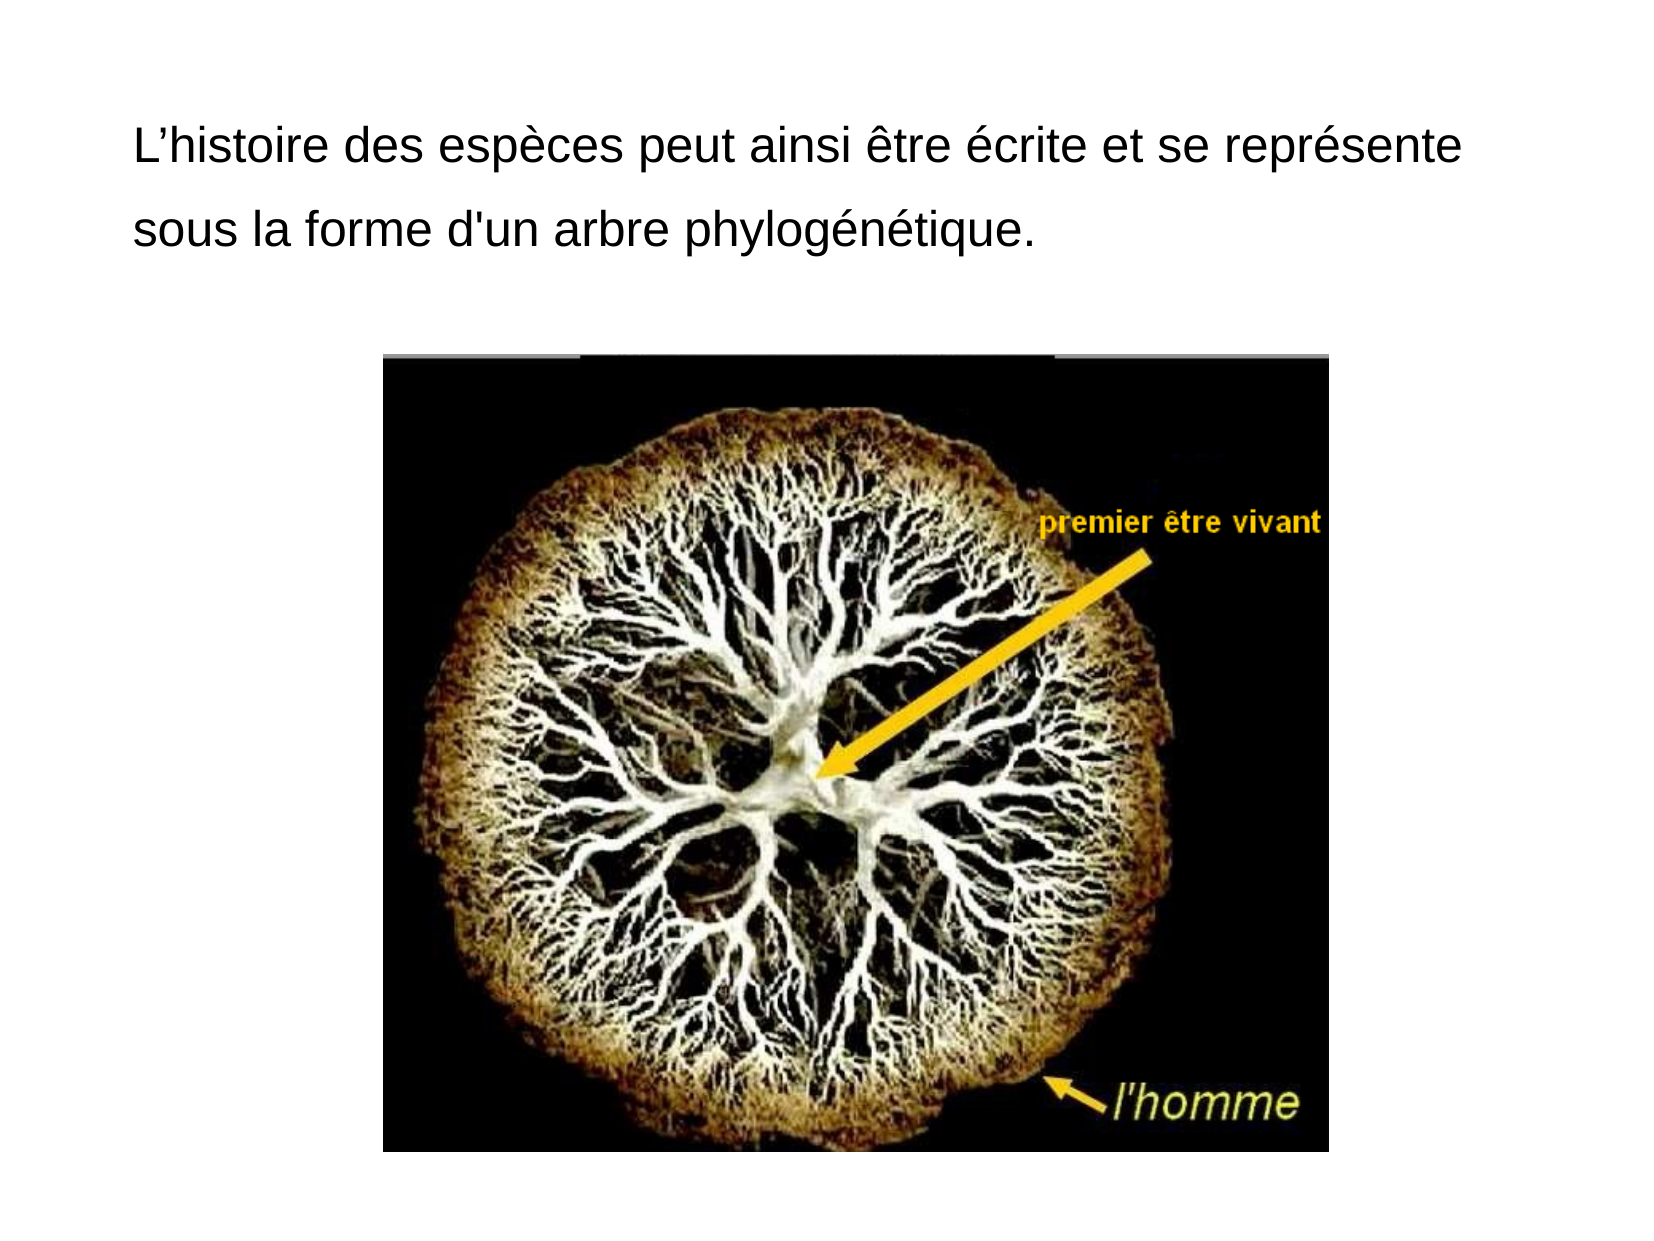

L’histoire des espèces peut ainsi être écrite et se représente sous la forme d'un arbre phylogénétique.